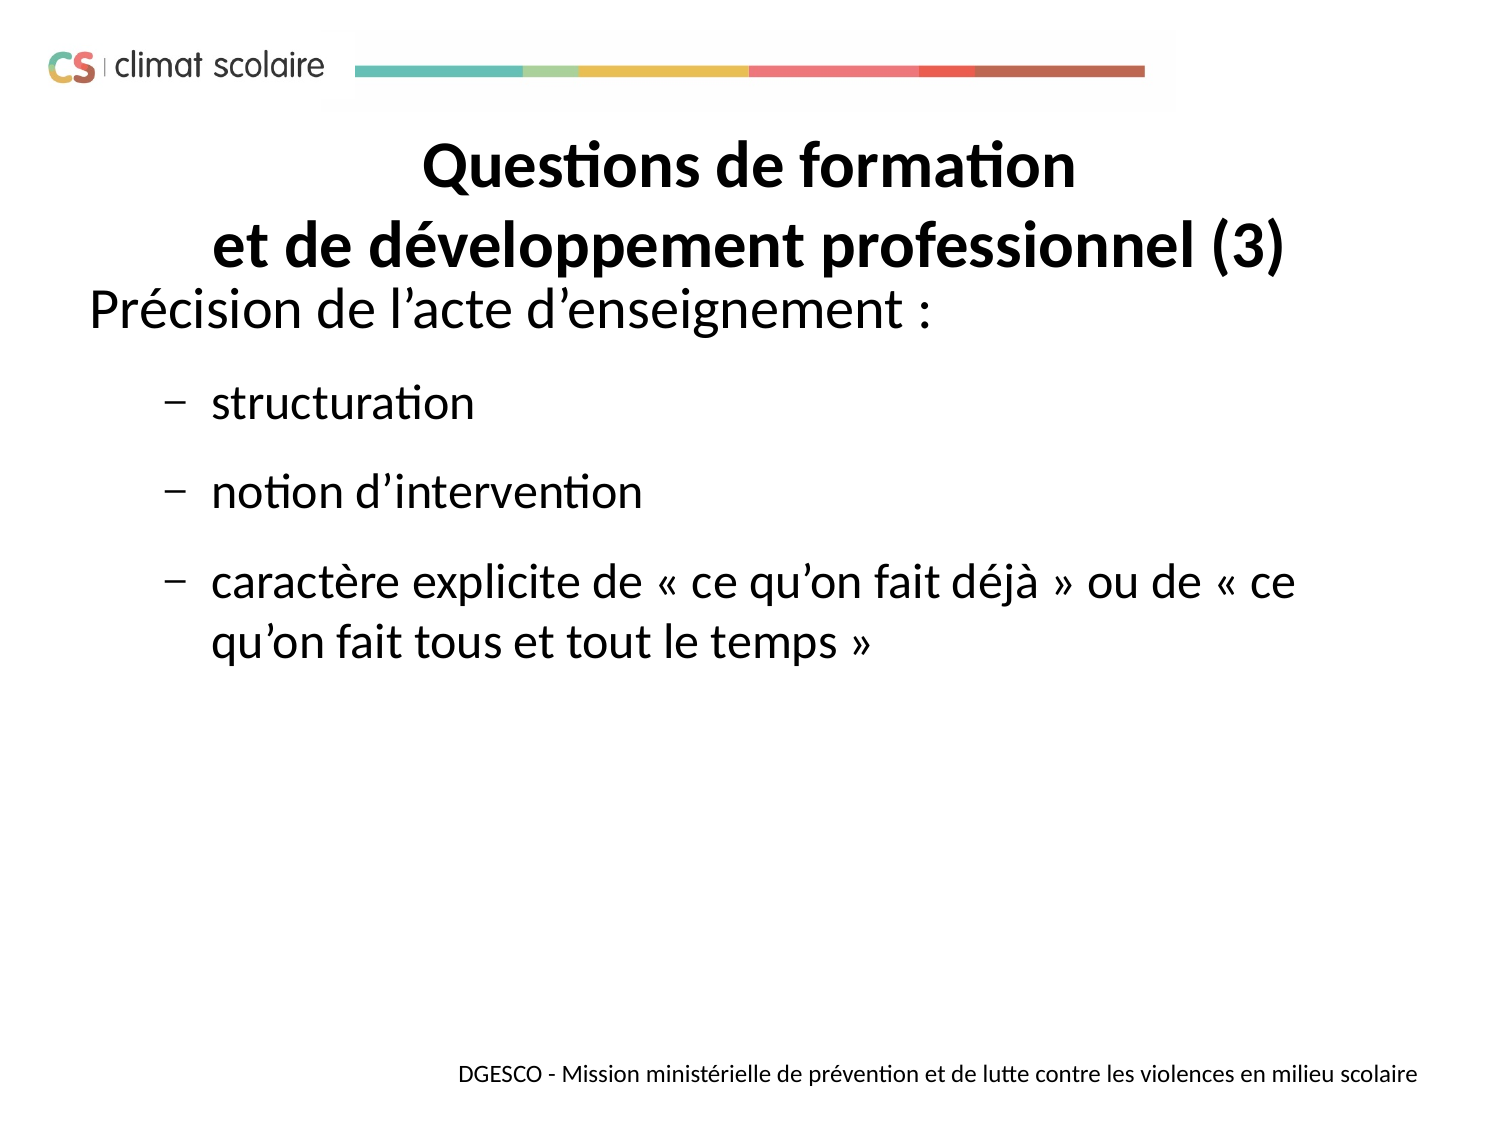

# Questions de formation et de développement professionnel (3)
Précision de l’acte d’enseignement :
structuration
notion d’intervention
caractère explicite de « ce qu’on fait déjà » ou de « ce qu’on fait tous et tout le temps »